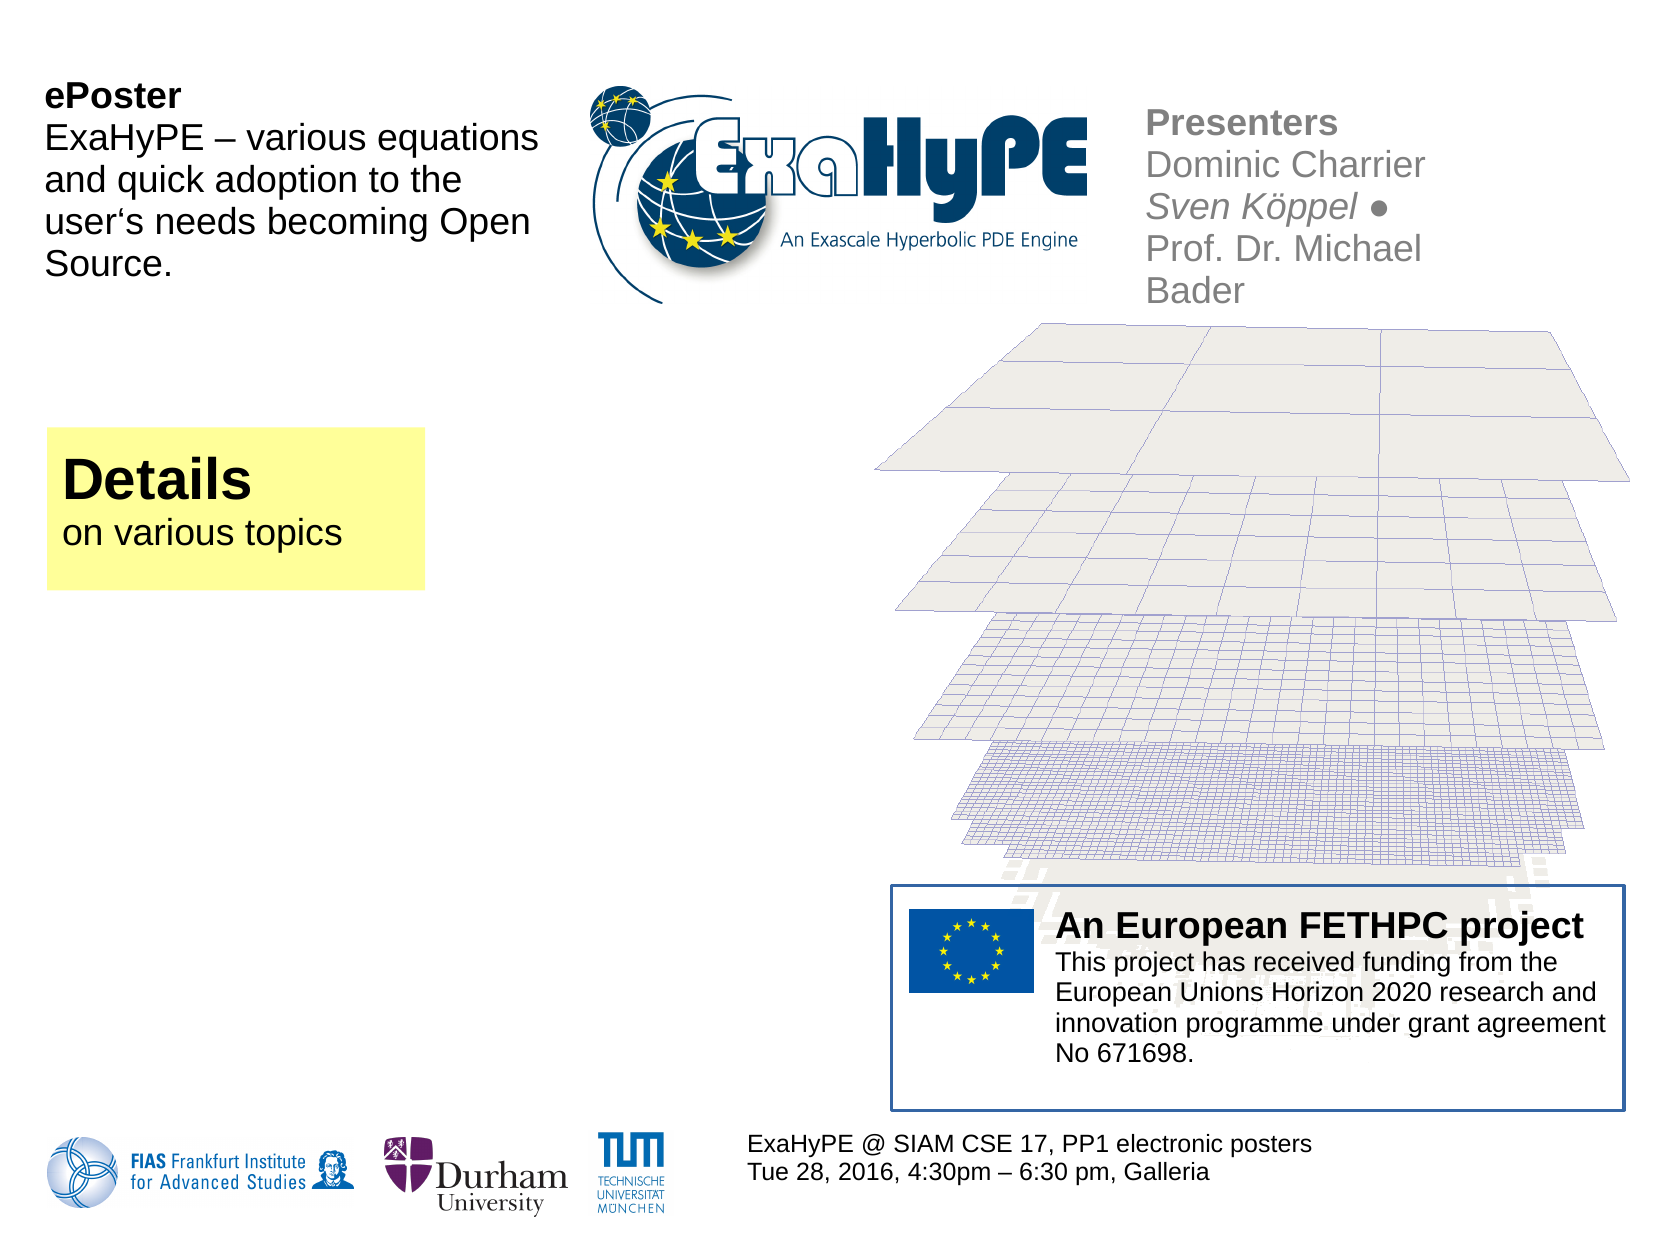

ePoster
ExaHyPE – various equations and quick adoption to the user‘s needs becoming Open Source.
Presenters
Dominic Charrier
Sven Köppel ●
Prof. Dr. Michael Bader
Details
on various topics
An European FETHPC project
This project has received funding from the European Unions Horizon 2020 research and
innovation programme under grant agreement No 671698.
ExaHyPE @ SIAM CSE 17, PP1 electronic posters
Tue 28, 2016, 4:30pm – 6:30 pm, Galleria